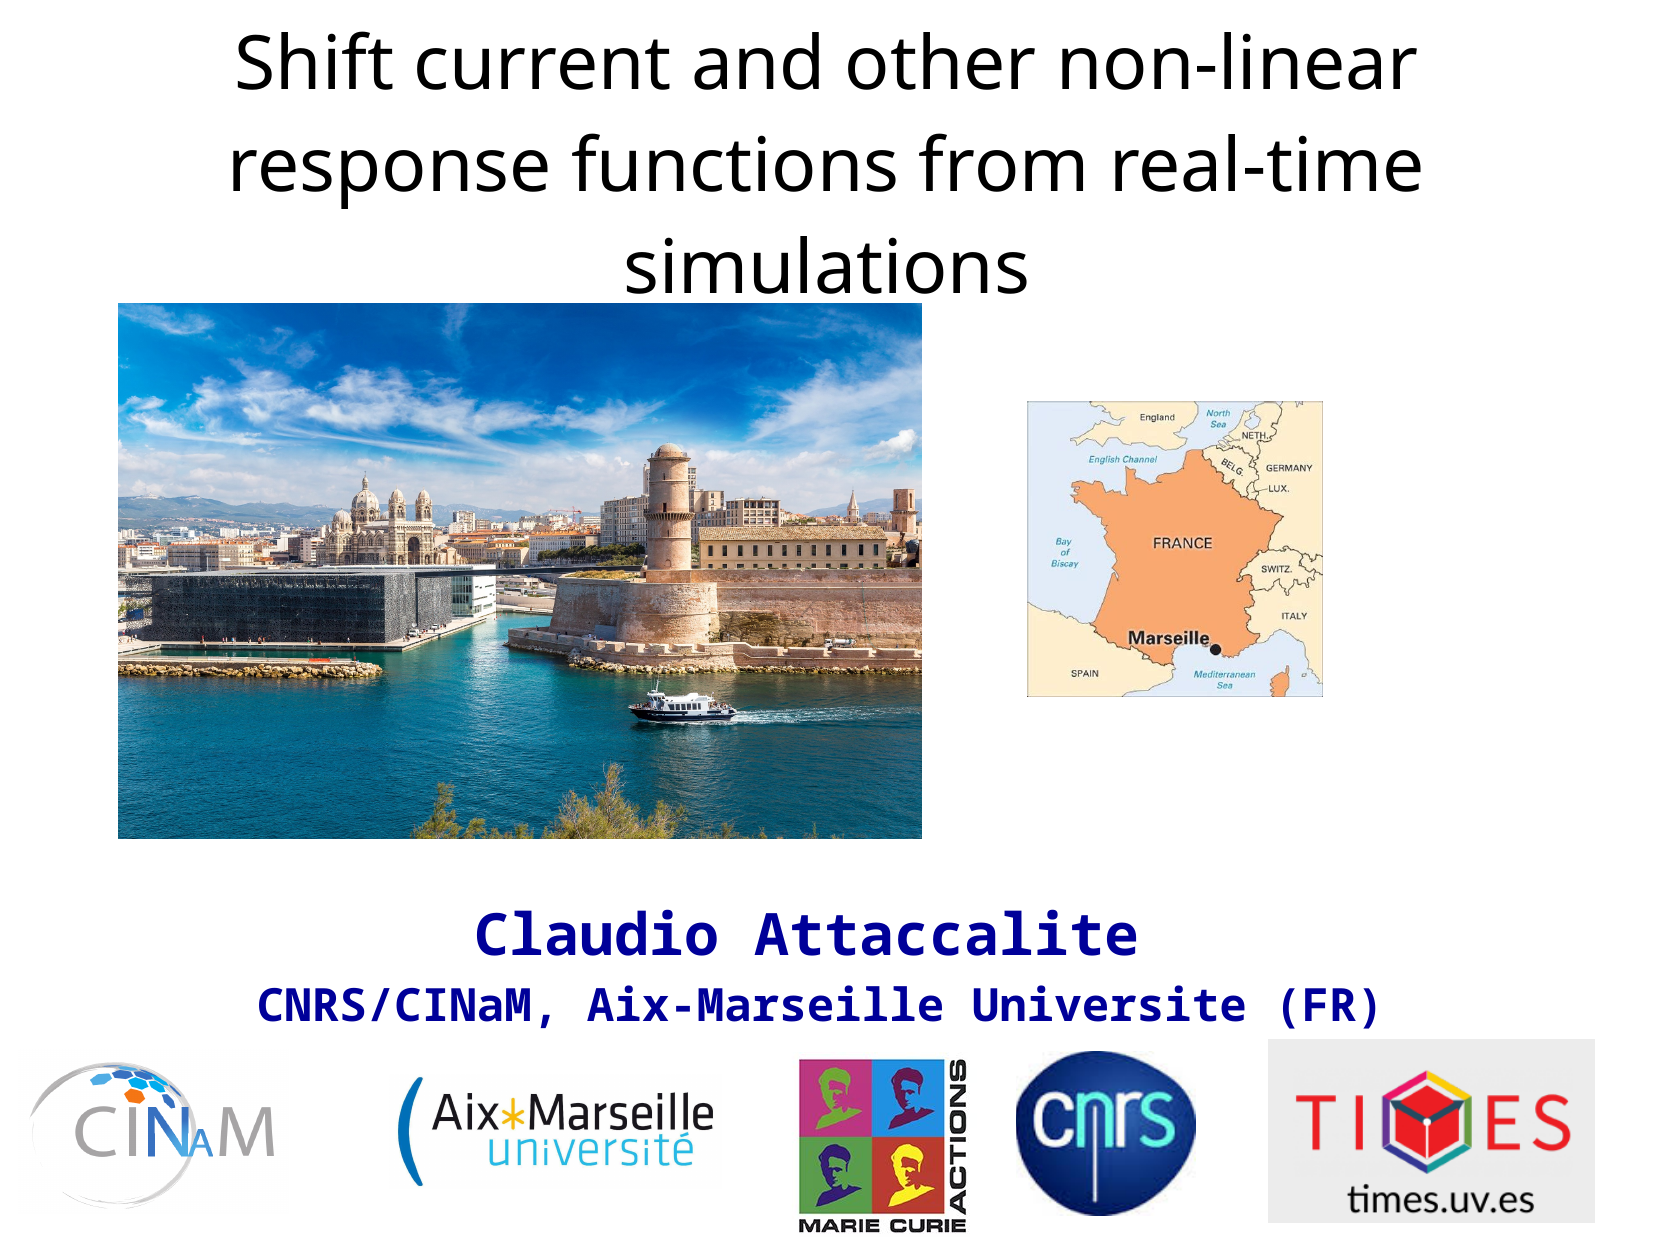

# Shift current and other non-linear response functions from real-time simulations
Claudio Attaccalite
CNRS/CINaM, Aix-Marseille Universite (FR)